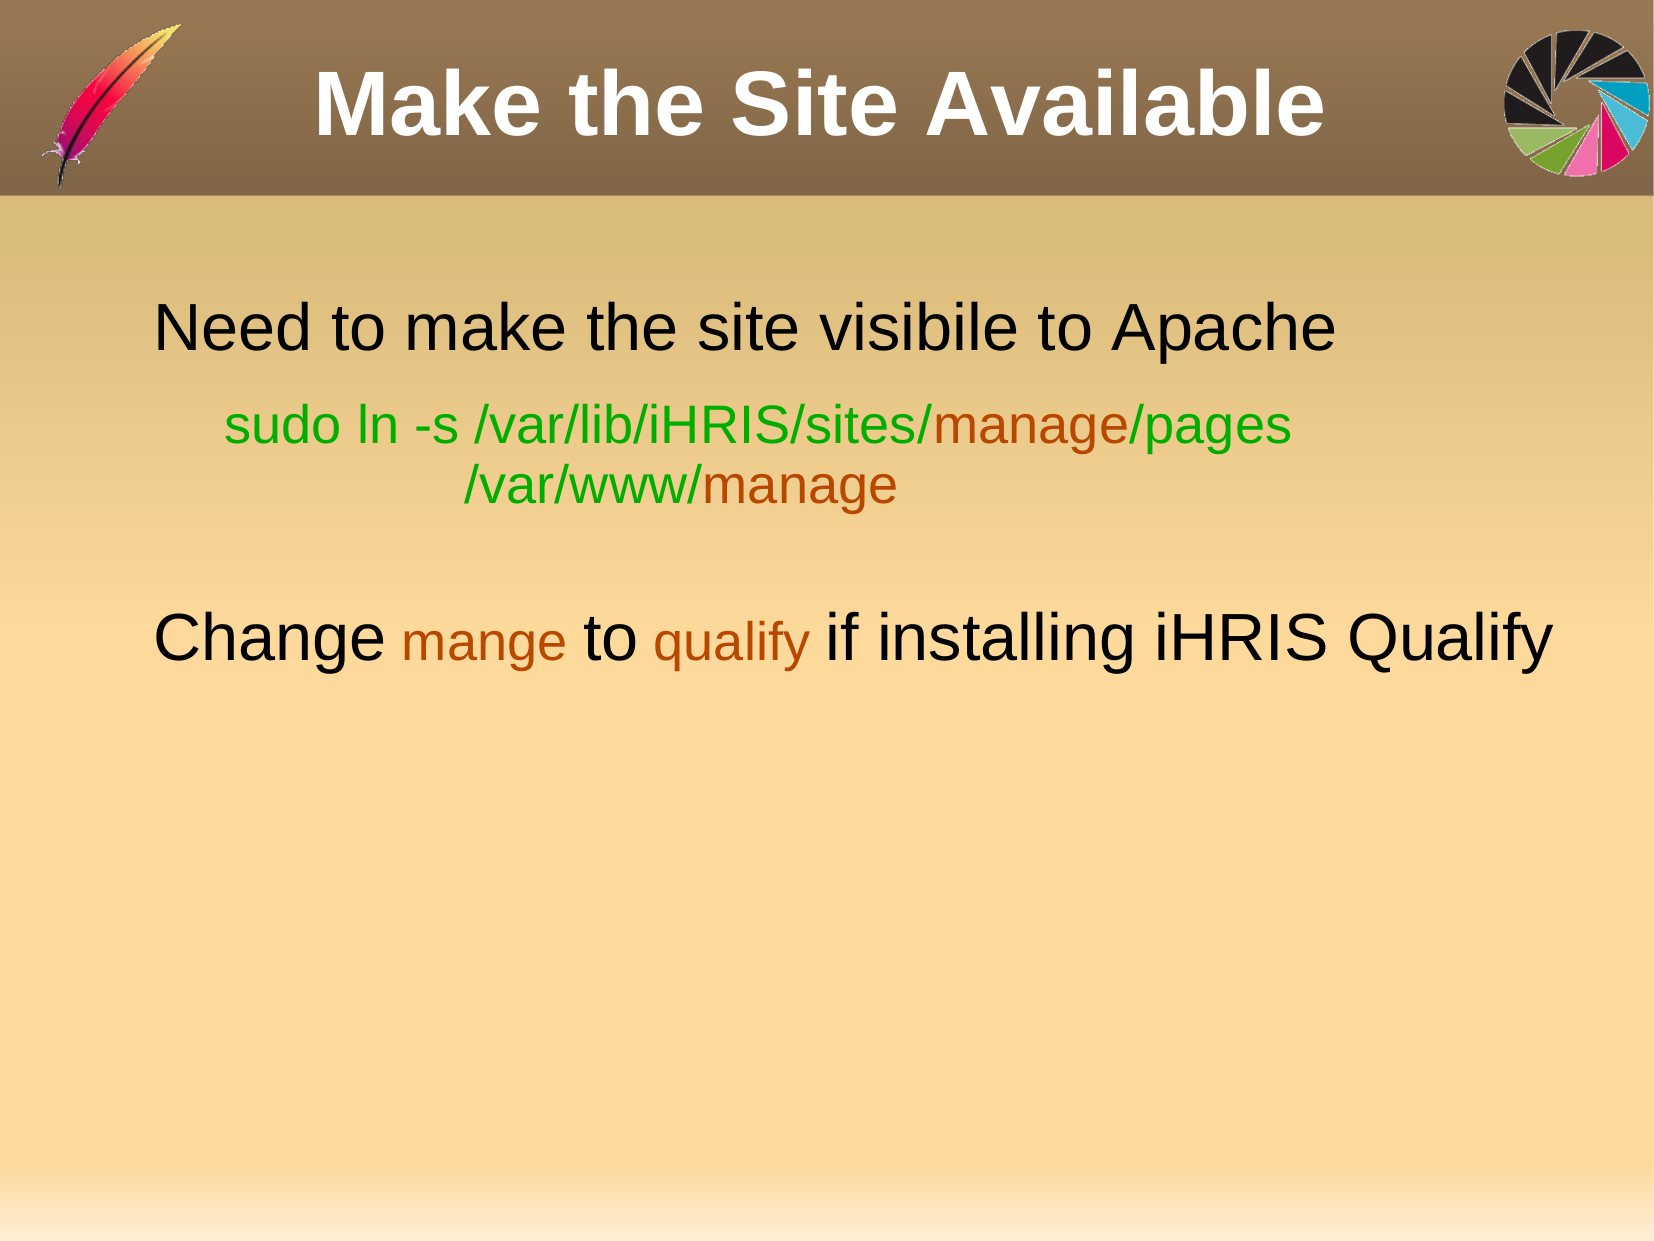

# Make the Site Available
Need to make the site visibile to Apache
sudo ln -s /var/lib/iHRIS/sites/manage/pages
 /var/www/manage
Change mange to qualify if installing iHRIS Qualify